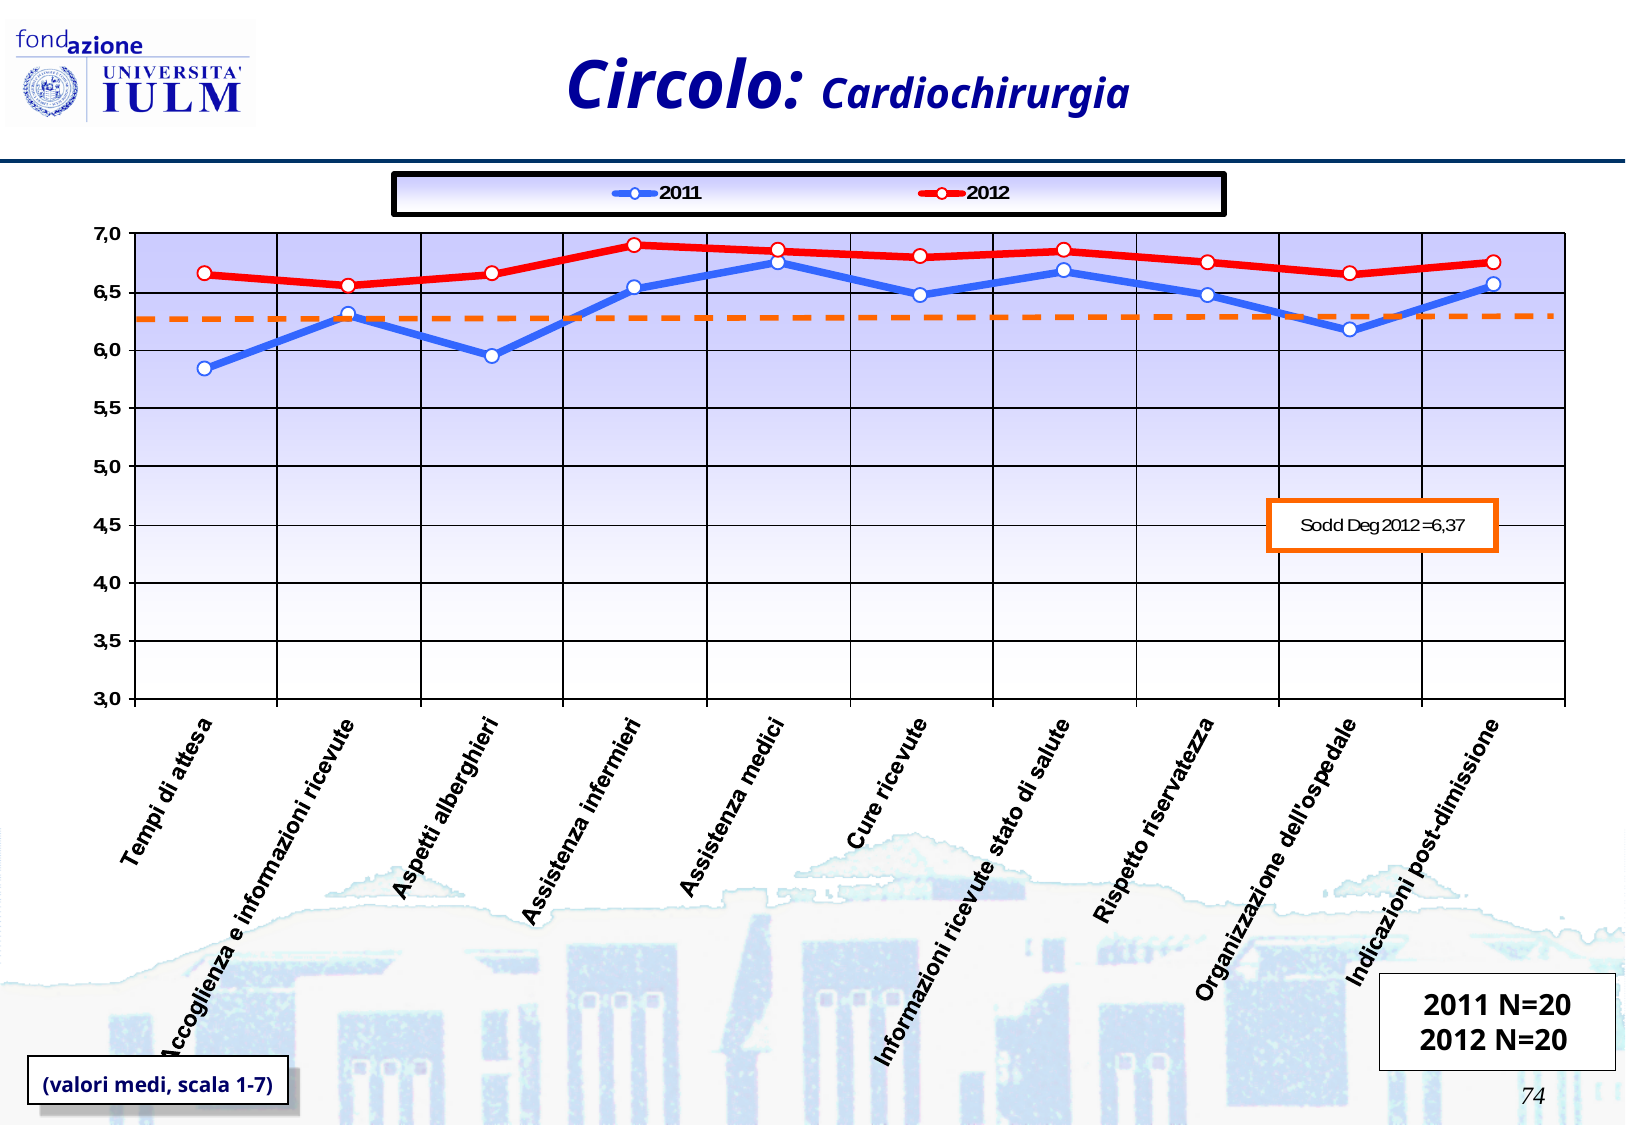

Circolo: Cardiochirurgia
2011 N=20
2012 N=20
(valori medi, scala 1-7)